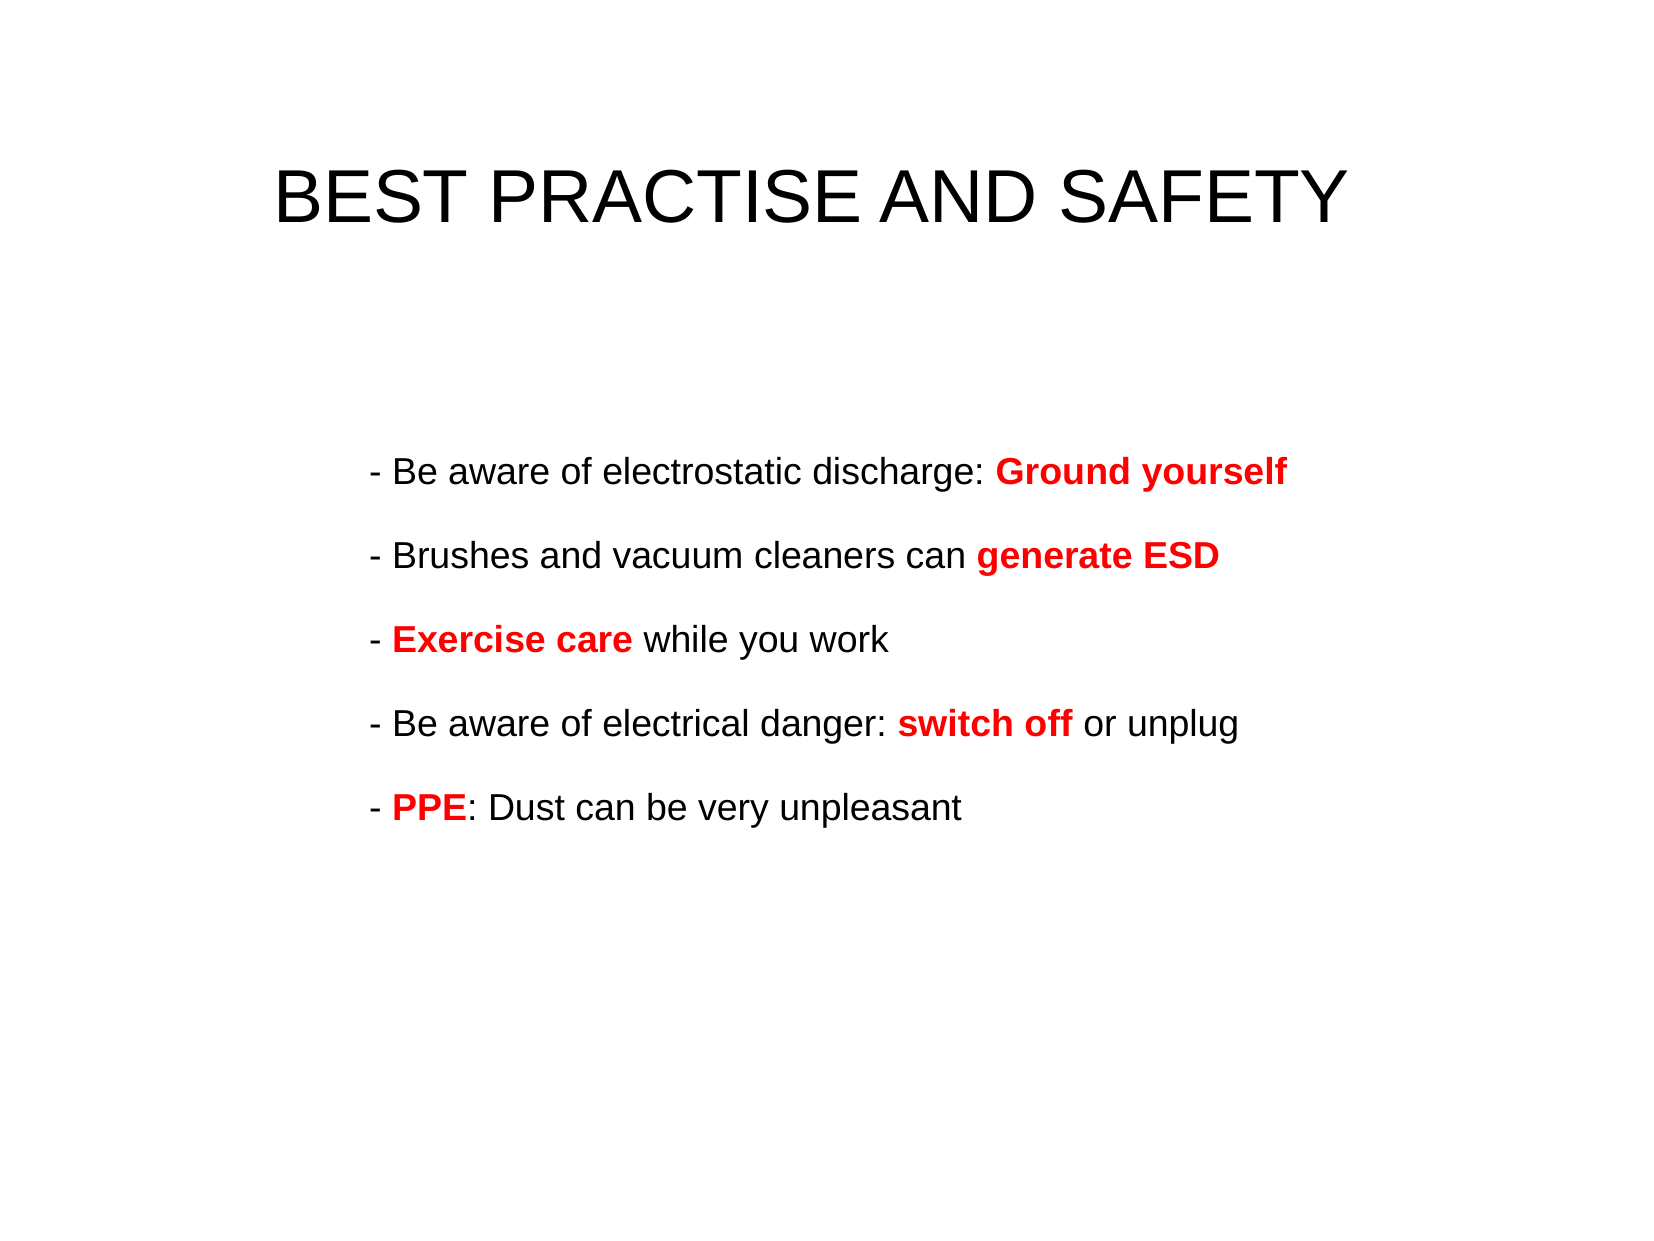

BEST PRACTISE AND SAFETY
- Be aware of electrostatic discharge: Ground yourself
- Brushes and vacuum cleaners can generate ESD
- Exercise care while you work
- Be aware of electrical danger: switch off or unplug
- PPE: Dust can be very unpleasant